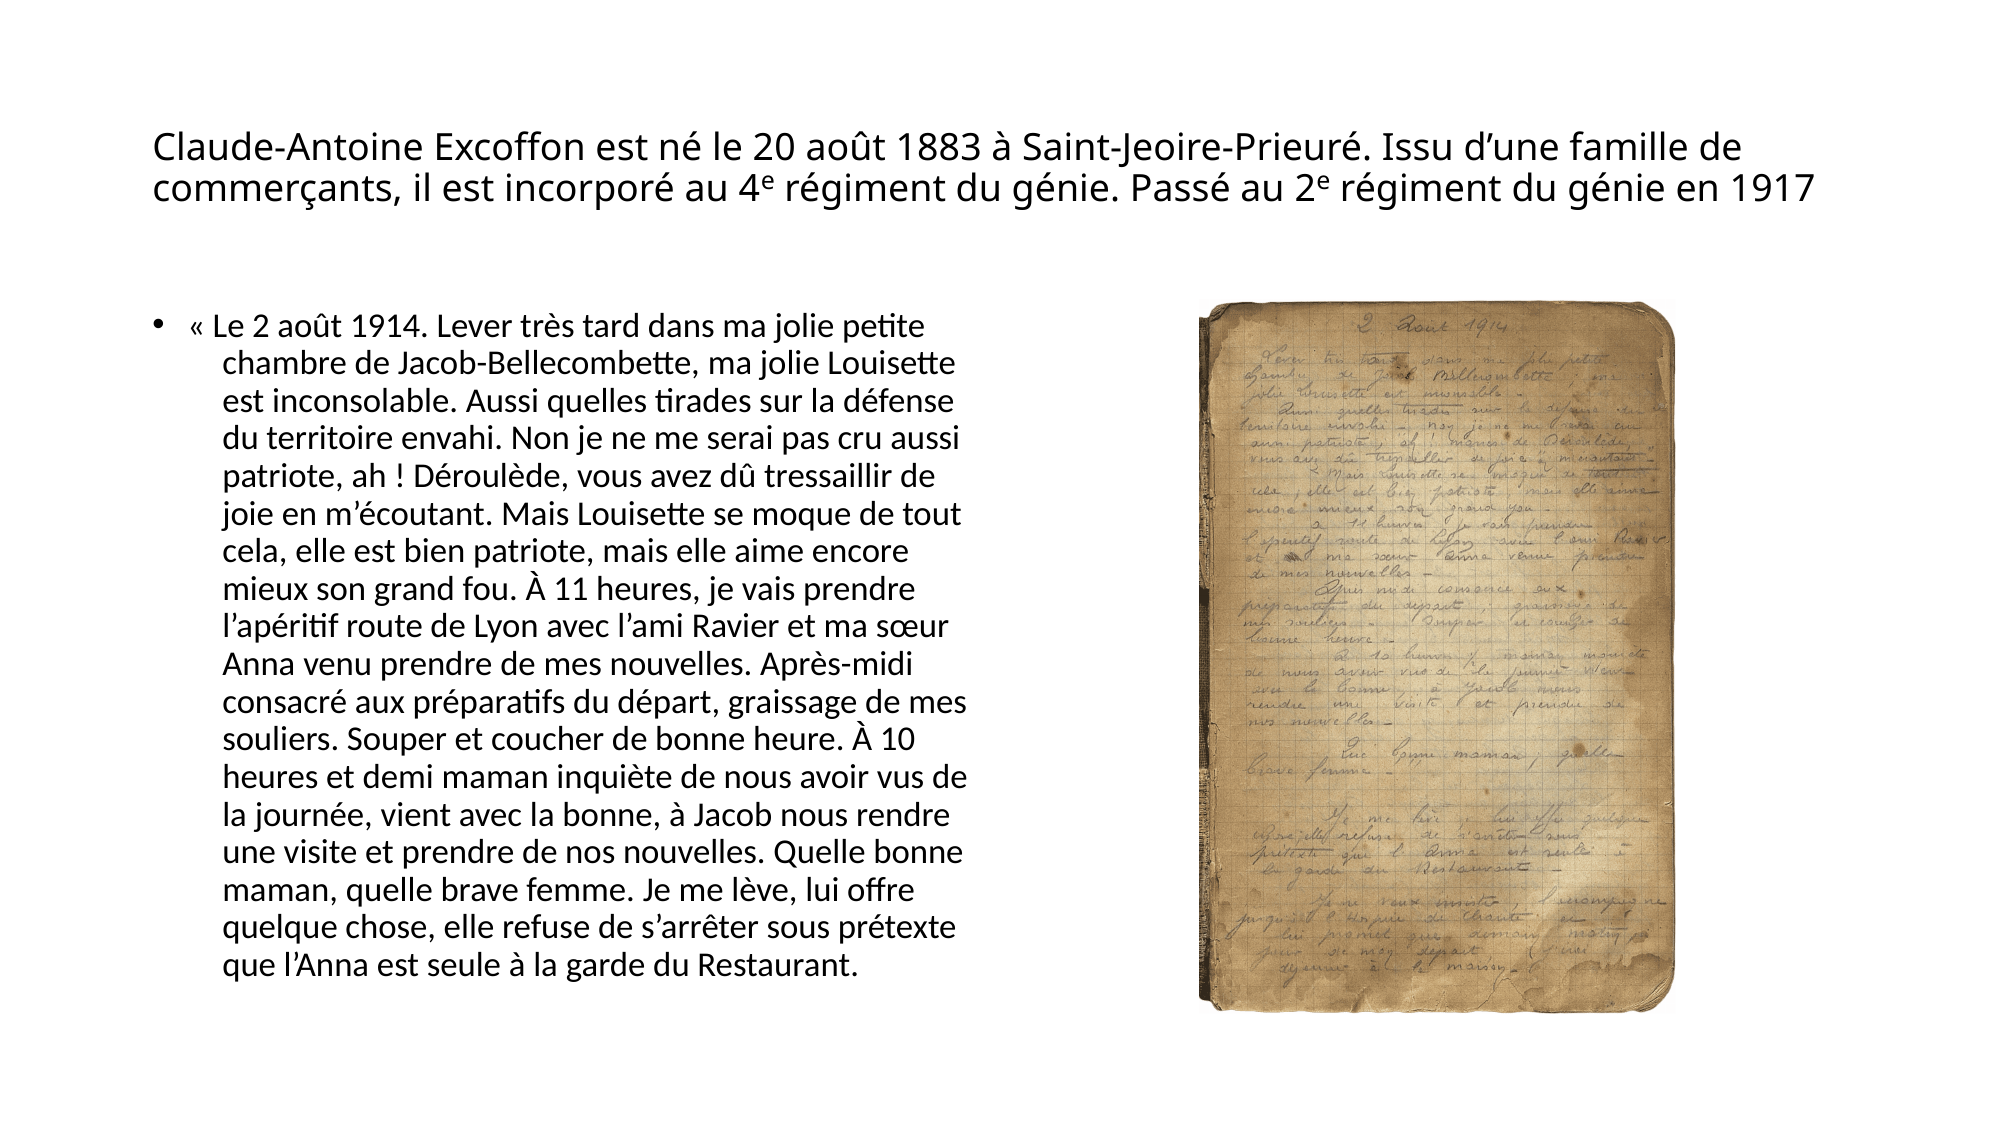

# Claude-Antoine Excoffon est né le 20 août 1883 à Saint-Jeoire-Prieuré. Issu d’une famille de commerçants, il est incorporé au 4e régiment du génie. Passé au 2e régiment du génie en 1917
« Le 2 août 1914. Lever très tard dans ma jolie petite chambre de Jacob-Bellecombette, ma jolie Louisette est inconsolable. Aussi quelles tirades sur la défense du territoire envahi. Non je ne me serai pas cru aussi patriote, ah ! Déroulède, vous avez dû tressaillir de joie en m’écoutant. Mais Louisette se moque de tout cela, elle est bien patriote, mais elle aime encore mieux son grand fou. À 11 heures, je vais prendre l’apéritif route de Lyon avec l’ami Ravier et ma sœur Anna venu prendre de mes nouvelles. Après-midi consacré aux préparatifs du départ, graissage de mes souliers. Souper et coucher de bonne heure. À 10 heures et demi maman inquiète de nous avoir vus de la journée, vient avec la bonne, à Jacob nous rendre une visite et prendre de nos nouvelles. Quelle bonne maman, quelle brave femme. Je me lève, lui offre quelque chose, elle refuse de s’arrêter sous prétexte que l’Anna est seule à la garde du Restaurant.